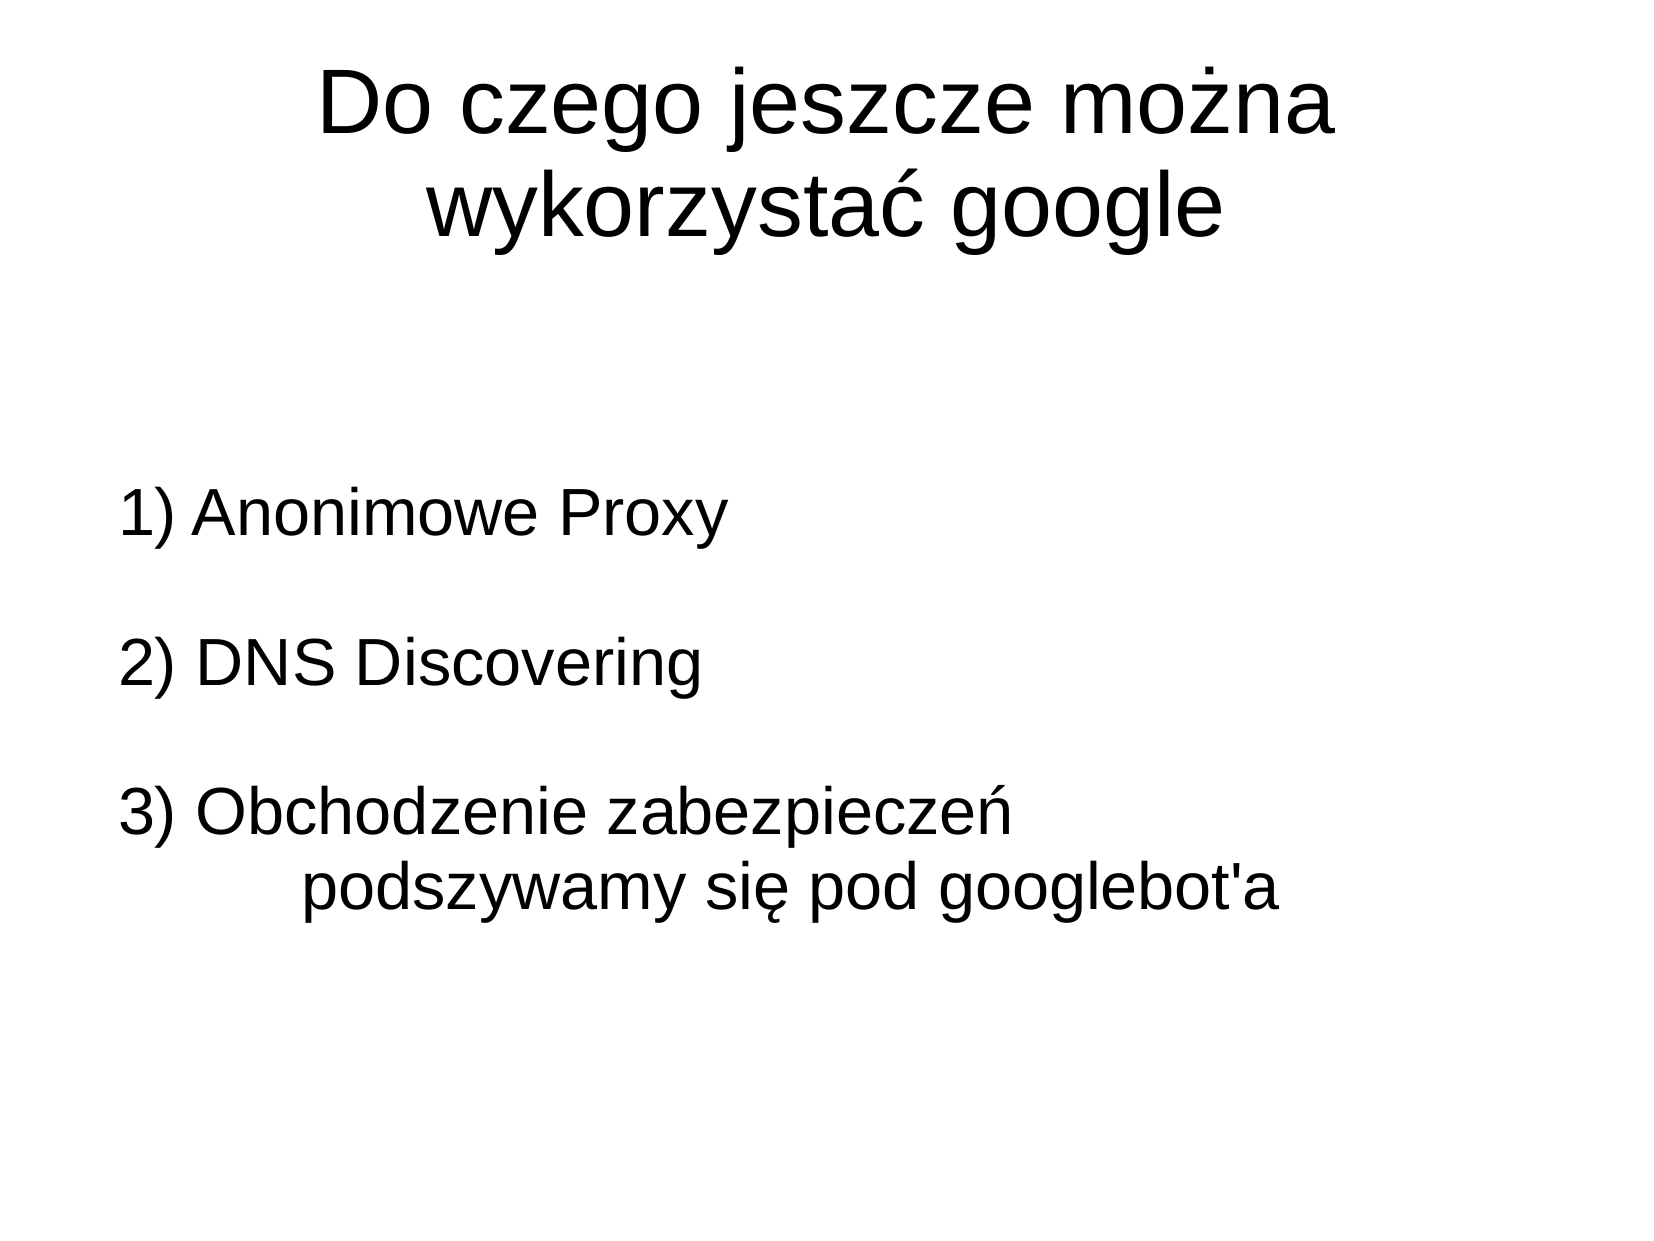

# Do czego jeszcze można wykorzystać google
1) Anonimowe Proxy
2) DNS Discovering
3) Obchodzenie zabezpieczeń
		podszywamy się pod googlebot'a